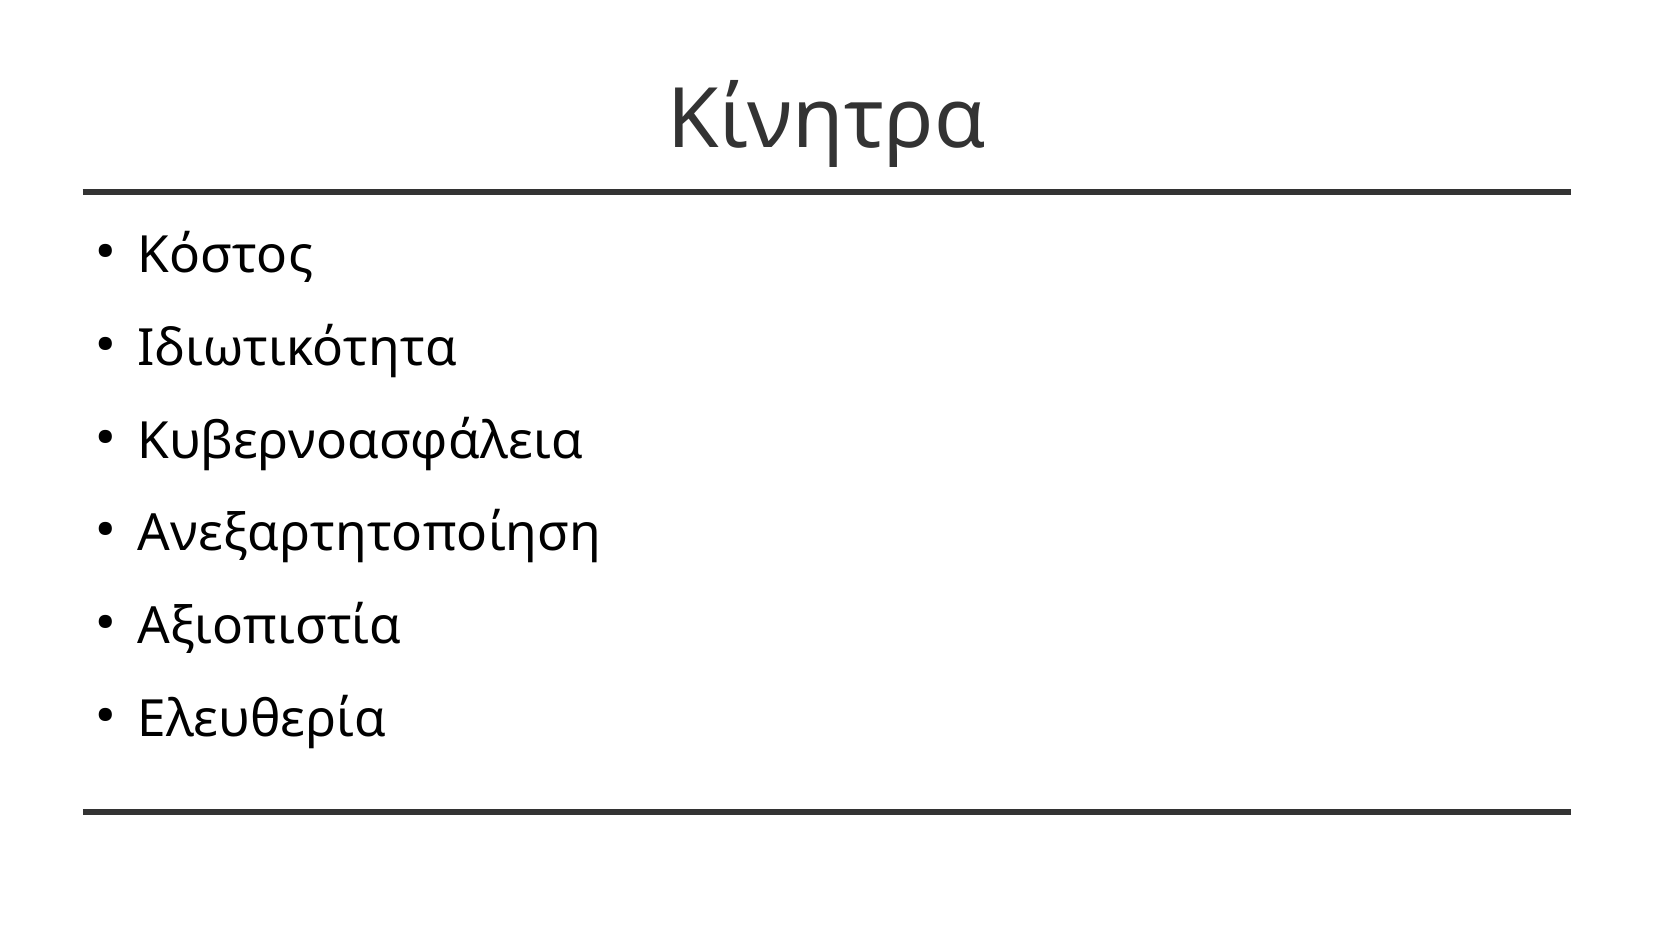

# Κίνητρα
Κόστος
Ιδιωτικότητα
Κυβερνοασφάλεια
Ανεξαρτητοποίηση
Αξιοπιστία
Ελευθερία